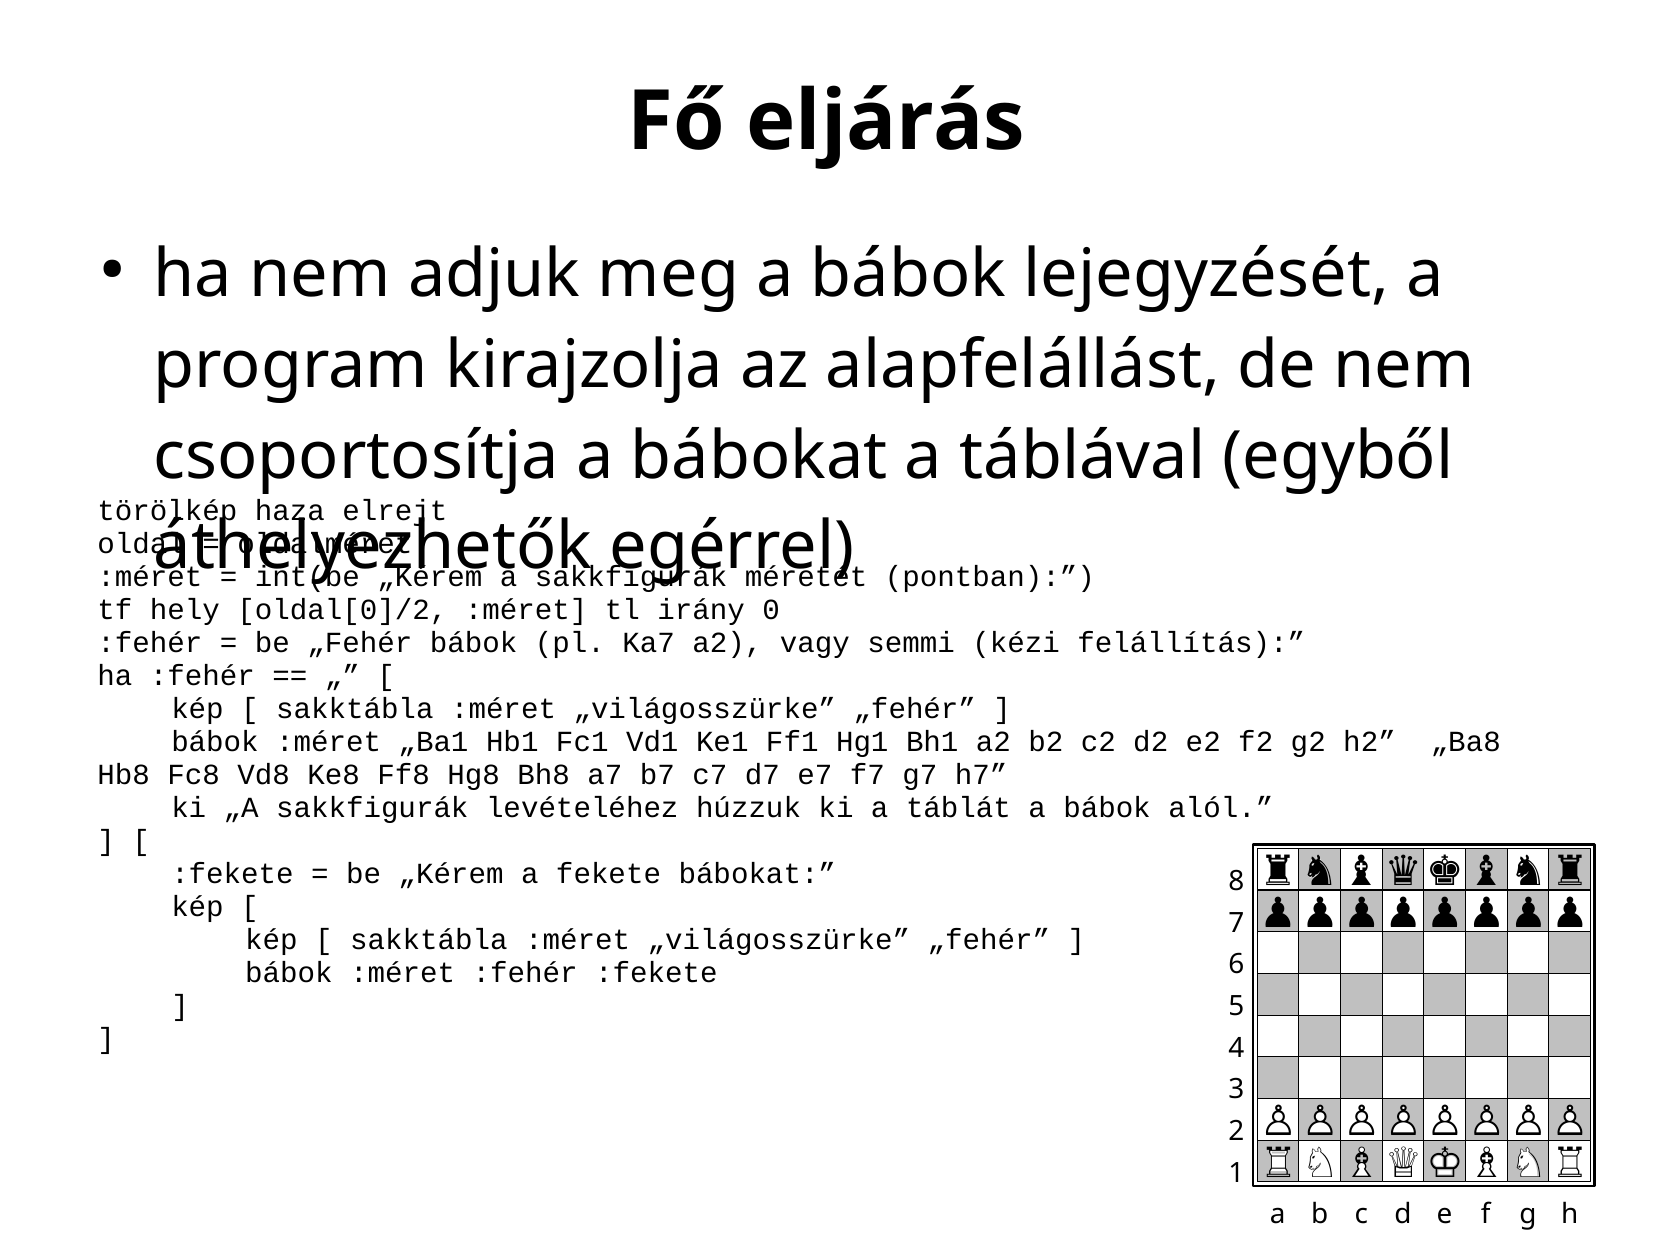

# Fő eljárás
ha nem adjuk meg a bábok lejegyzését, a program kirajzolja az alapfelállást, de nem csoportosítja a bábokat a táblával (egyből áthelyezhetők egérrel)
törölkép haza elrejt
oldal = oldalméret
:méret = int(be „Kérem a sakkfigurák méretét (pontban):”)
tf hely [oldal[0]/2, :méret] tl irány 0
:fehér = be „Fehér bábok (pl. Ka7 a2), vagy semmi (kézi felállítás):”
ha :fehér == „” [
	kép [ sakktábla :méret „világosszürke” „fehér” ]
	bábok :méret „Ba1 Hb1 Fc1 Vd1 Ke1 Ff1 Hg1 Bh1 a2 b2 c2 d2 e2 f2 g2 h2” „Ba8 Hb8 Fc8 Vd8 Ke8 Ff8 Hg8 Bh8 a7 b7 c7 d7 e7 f7 g7 h7”
	ki „A sakkfigurák levételéhez húzzuk ki a táblát a bábok alól.”
] [
	:fekete = be „Kérem a fekete bábokat:”
	kép [
		kép [ sakktábla :méret „világosszürke” „fehér” ]
		bábok :méret :fehér :fekete
	]
]
8
7
6
5
4
3
2
1
a
b
c
d
e
f
g
h
♖
♜
♘
♞
♗
♝
♕
♛
♔
♚
♗
♝
♘
♞
♖
♜
♙
♟
♙
♟
♙
♟
♙
♟
♙
♟
♙
♟
♙
♟
♙
♟
♟
♙
♟
♙
♟
♙
♟
♙
♟
♙
♟
♙
♟
♙
♟
♙
♜
♖
♞
♘
♝
♗
♛
♕
♚
♔
♝
♗
♞
♘
♜
♖